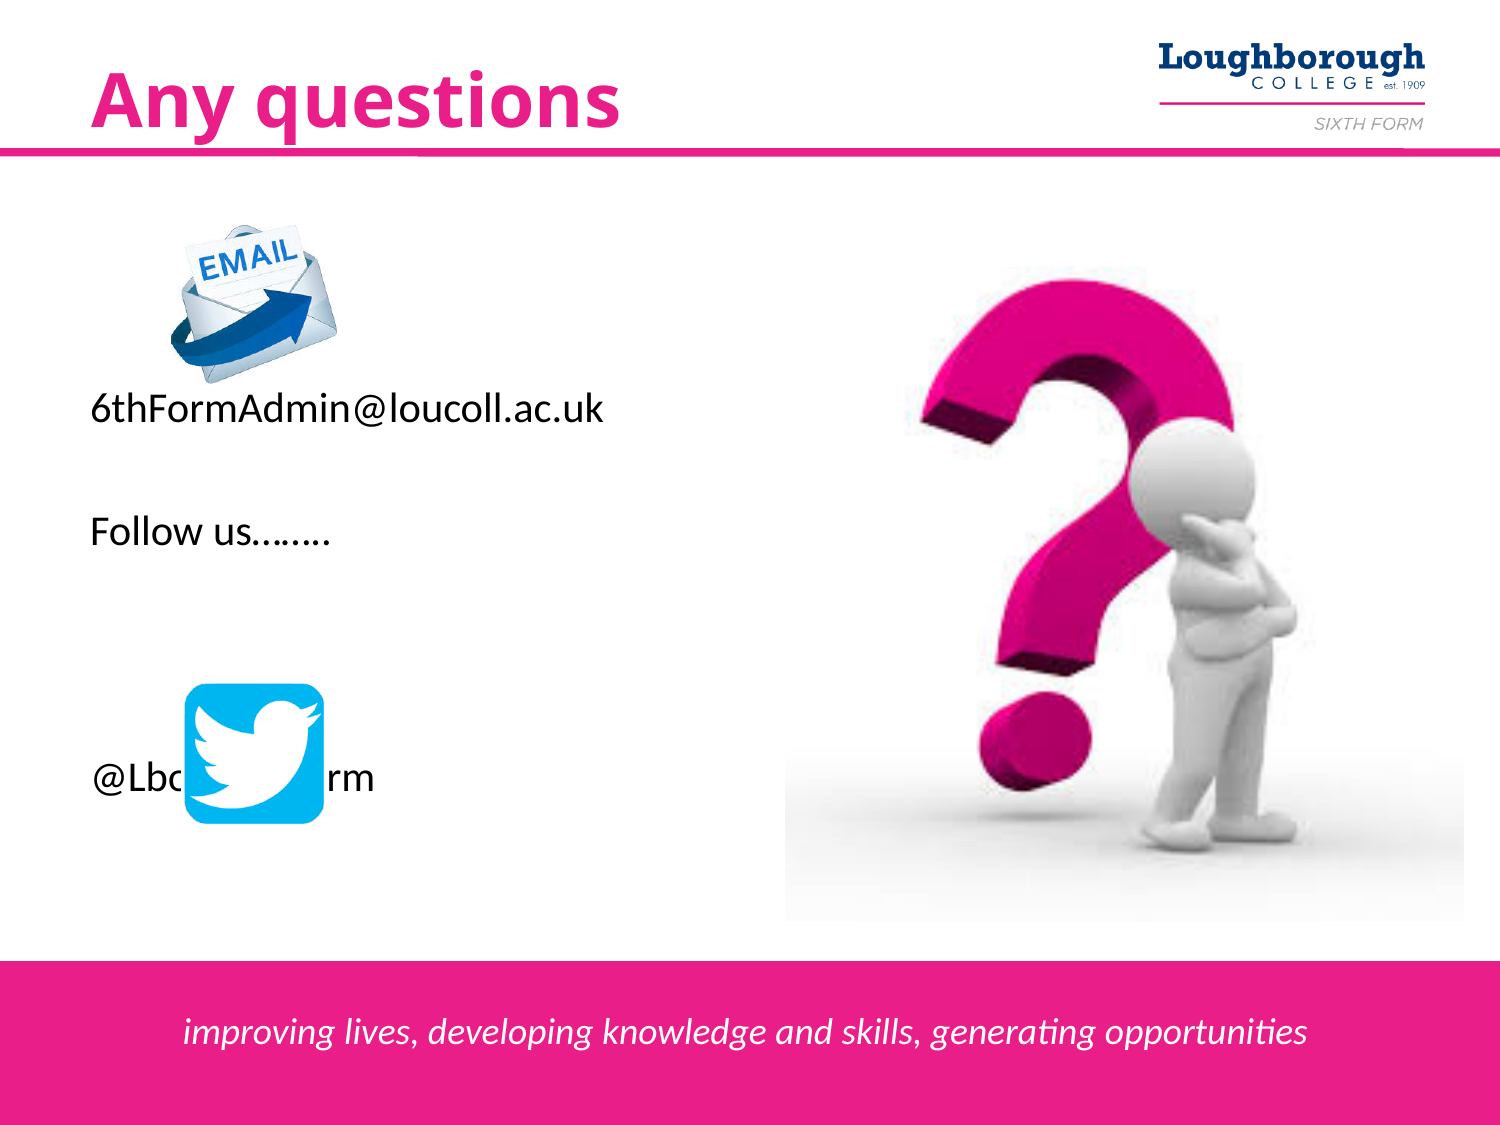

# Any questions
6thFormAdmin@loucoll.ac.uk
Follow us……..
@Lboro6thForm